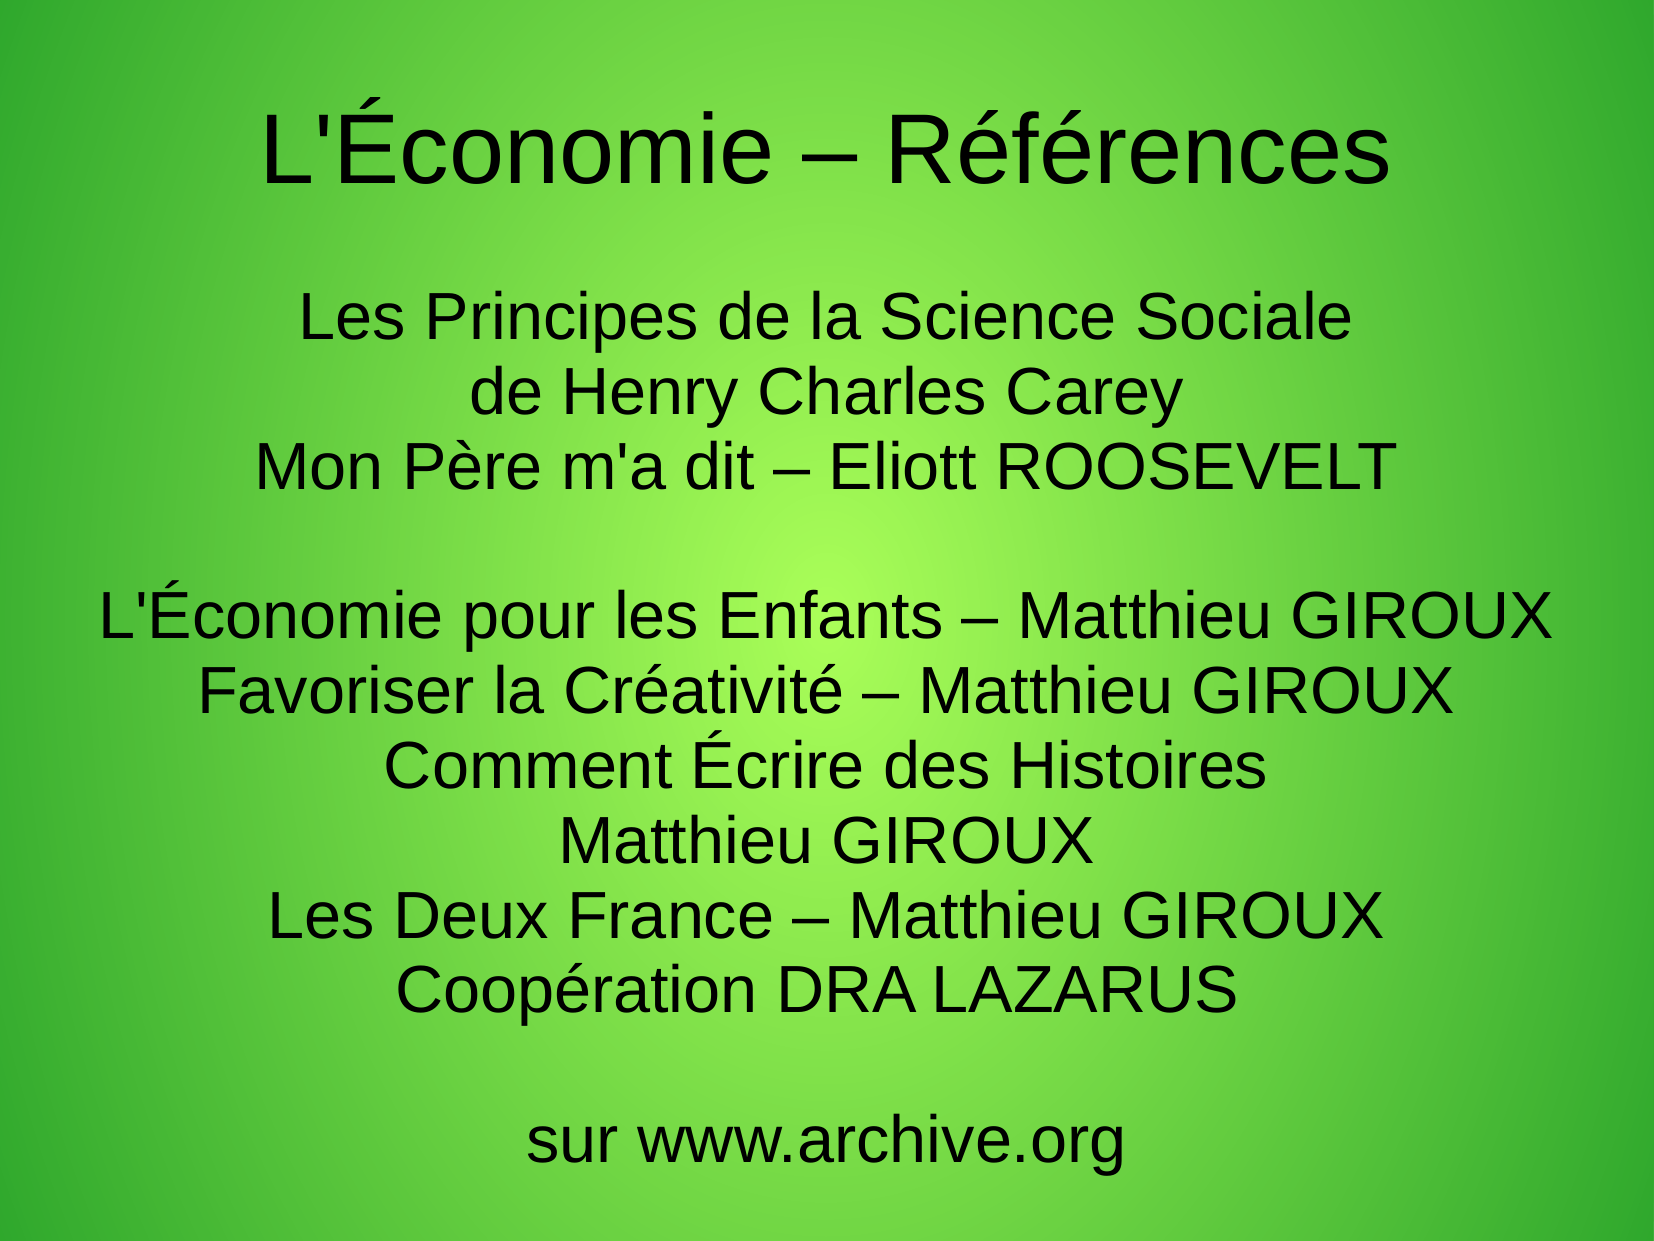

# L'Économie – Références
Les Principes de la Science Sociale
de Henry Charles Carey
Mon Père m'a dit – Eliott ROOSEVELT
L'Économie pour les Enfants – Matthieu GIROUX
Favoriser la Créativité – Matthieu GIROUX
Comment Écrire des Histoires
Matthieu GIROUX
Les Deux France – Matthieu GIROUX
Coopération DRA LAZARUS
sur www.archive.org